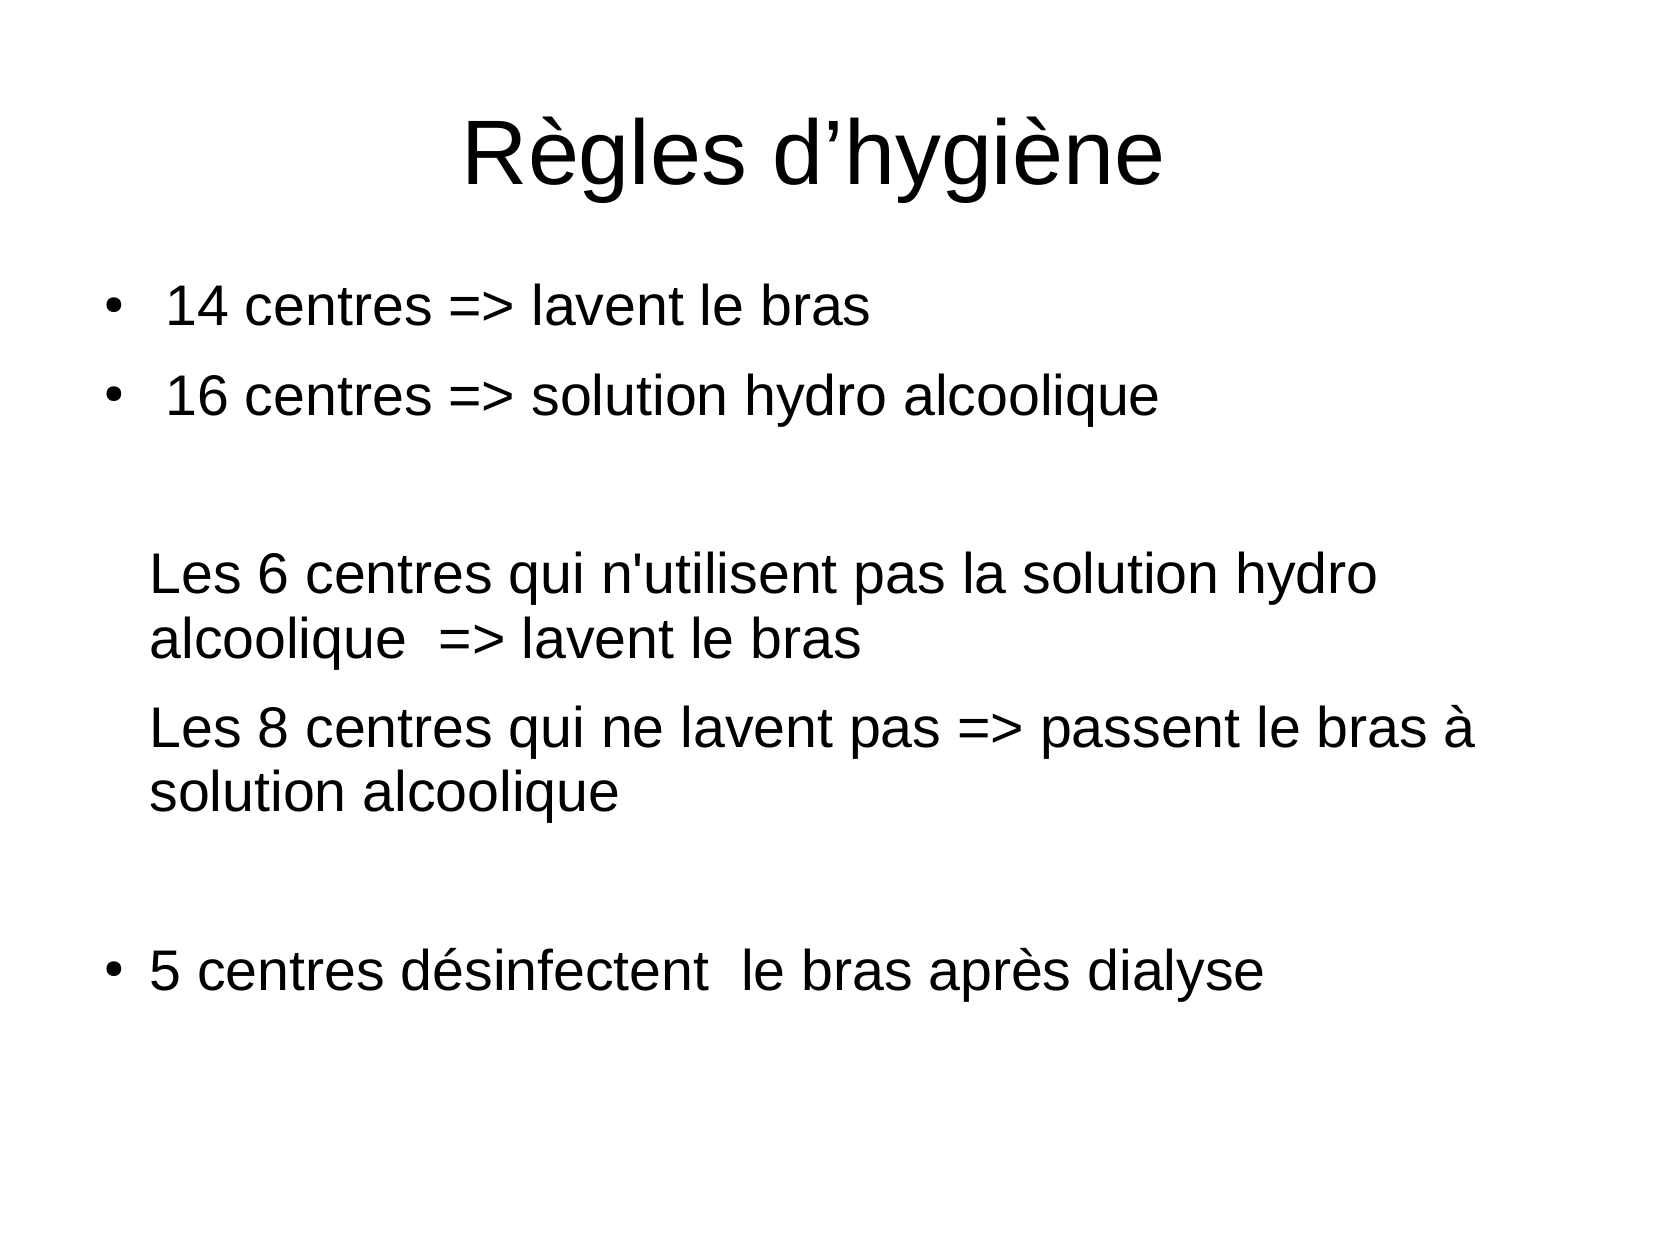

# Règles d’hygiène
 14 centres => lavent le bras
 16 centres => solution hydro alcoolique
Les 6 centres qui n'utilisent pas la solution hydro alcoolique => lavent le bras
Les 8 centres qui ne lavent pas => passent le bras à solution alcoolique
5 centres désinfectent le bras après dialyse